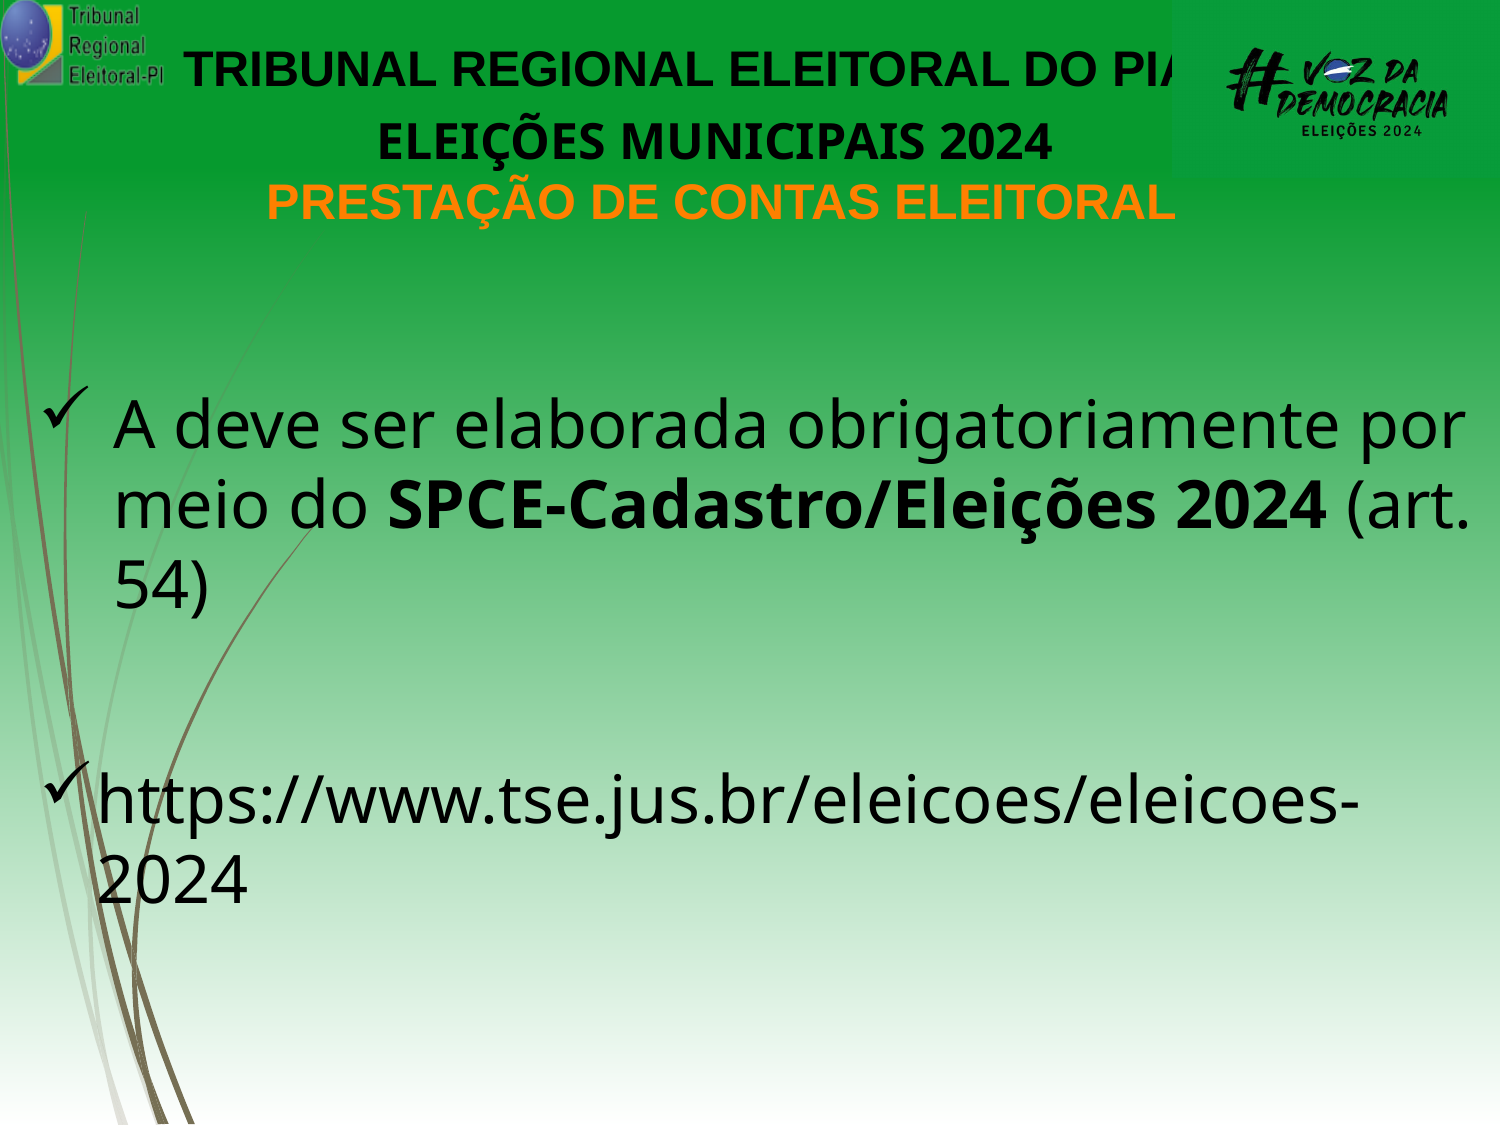

TRIBUNAL REGIONAL ELEITORAL DO PIAUÍ
ELEIÇÕES MUNICIPAIS 2024
 PRESTAÇÃO DE CONTAS ELEITORAL
A deve ser elaborada obrigatoriamente por meio do SPCE-Cadastro/Eleições 2024 (art. 54)
https://www.tse.jus.br/eleicoes/eleicoes-2024